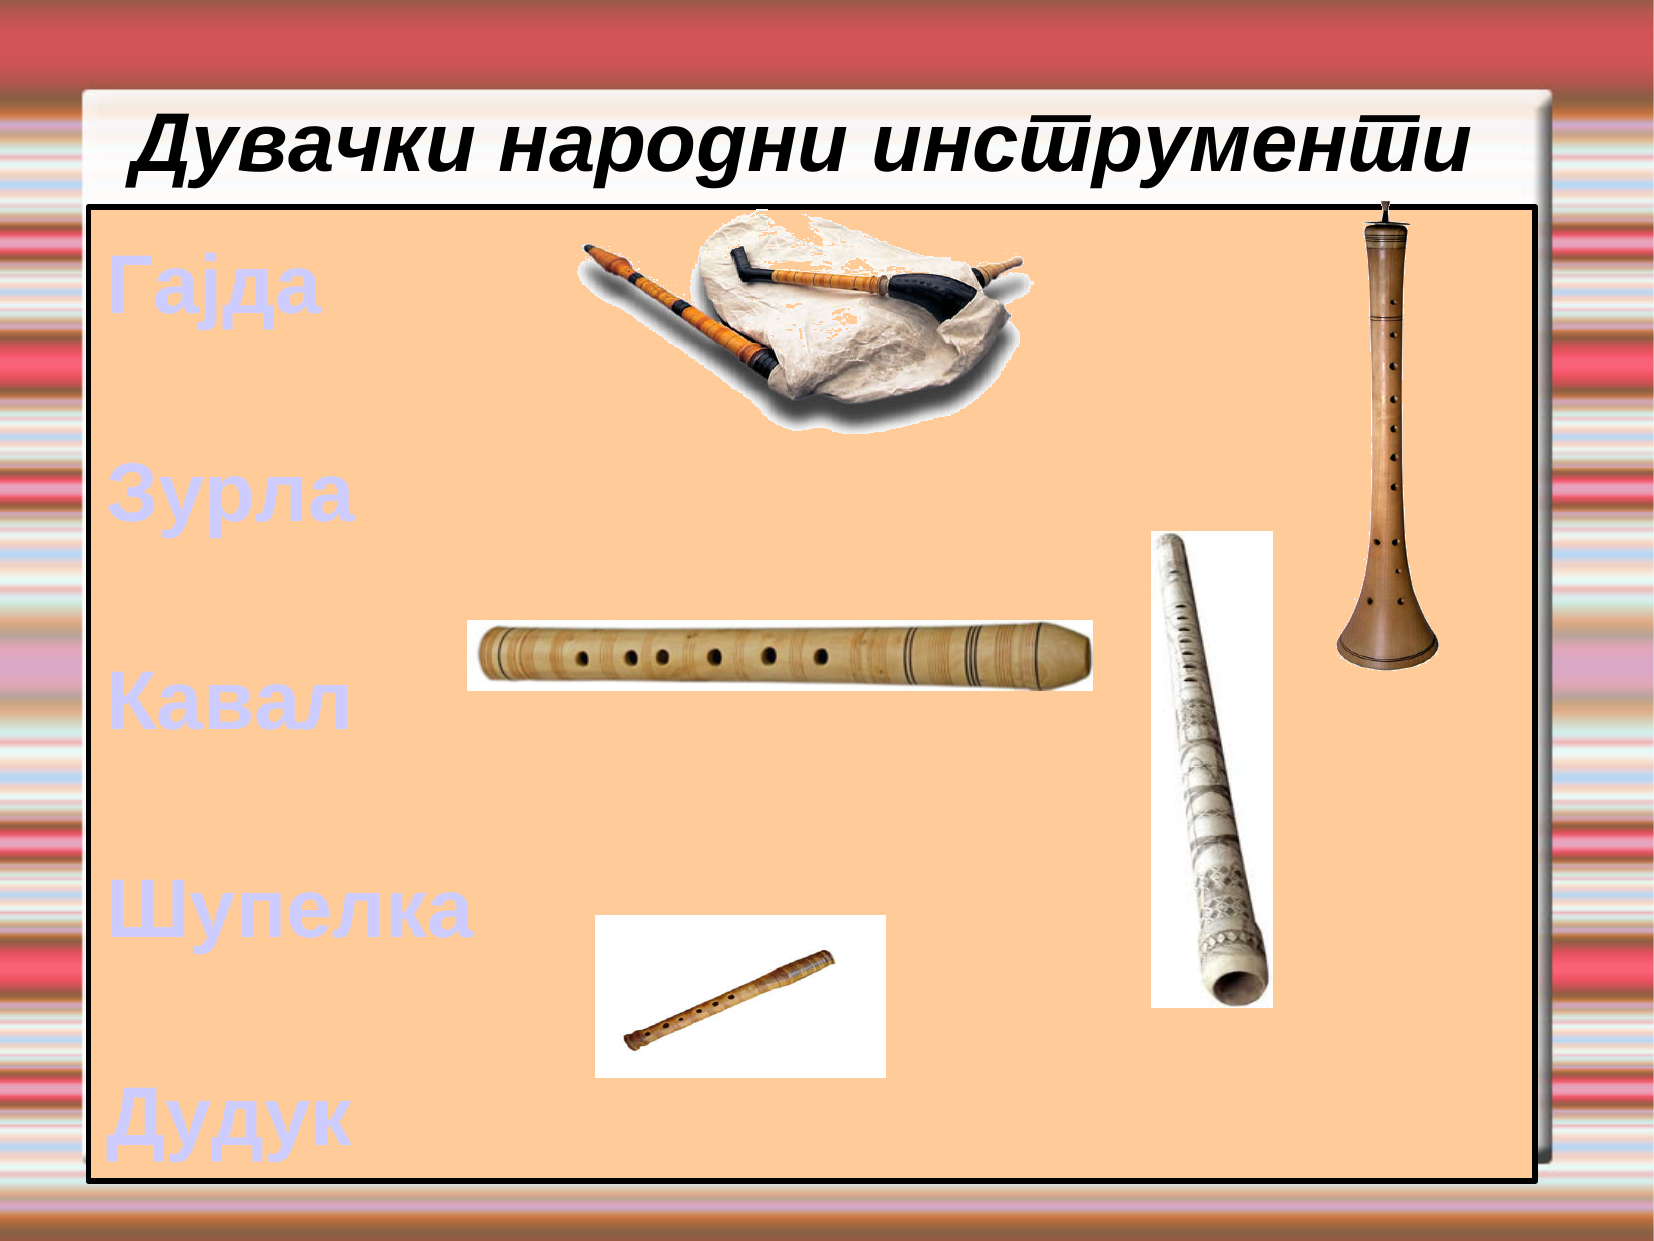

# Дувачки народни инструменти
Гајда
Зурла
Кавал
Шупелка
Дудук